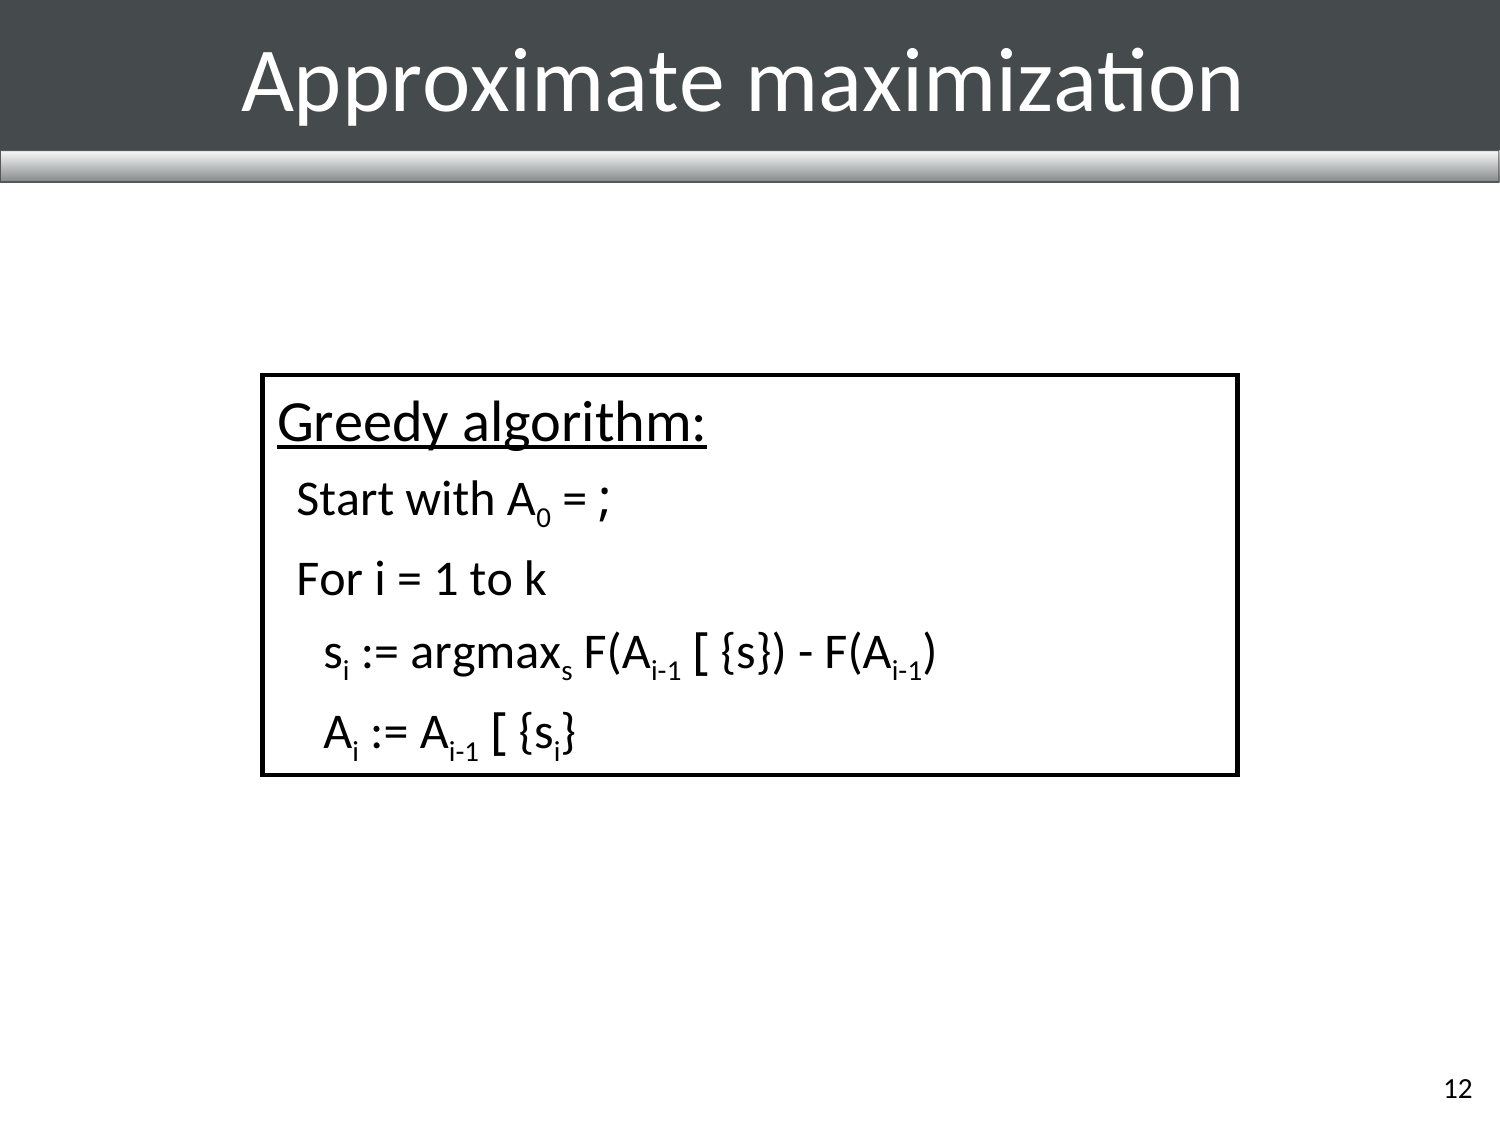

# Approximate maximization
Greedy algorithm:
Start with A0 = ;
For i = 1 to k
si := argmaxs F(Ai-1 [ {s}) - F(Ai-1)
Ai := Ai-1 [ {si}